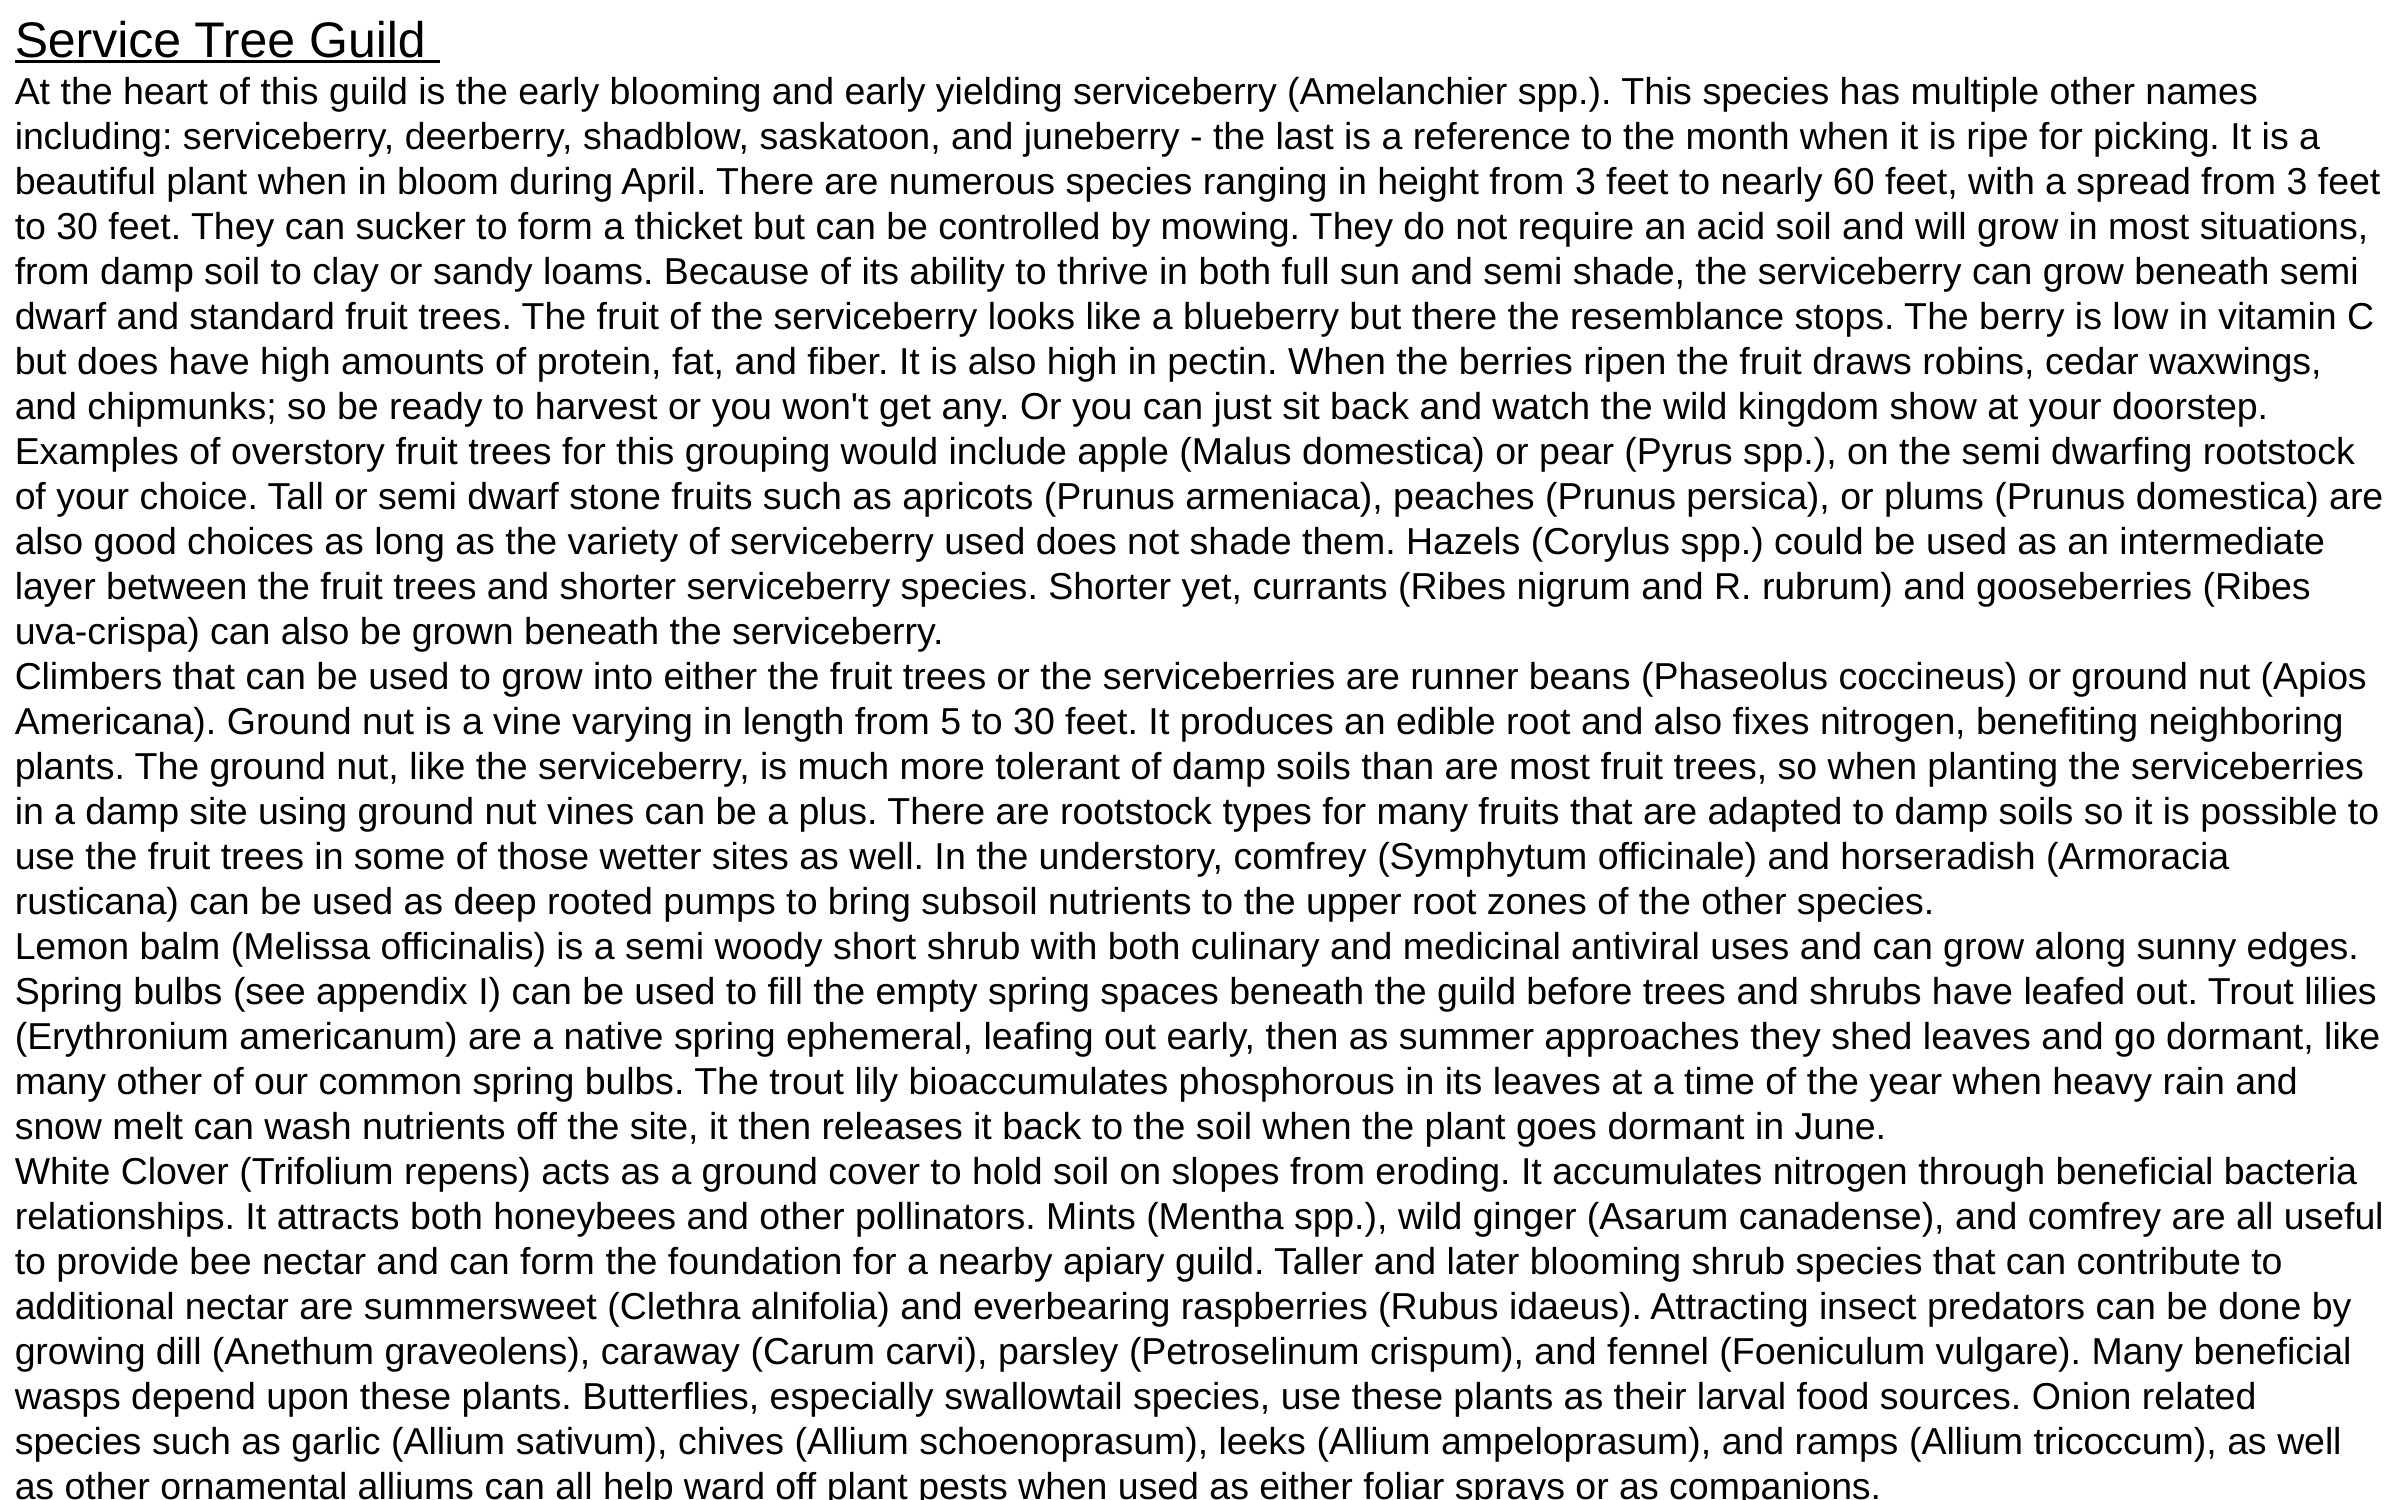

Service Tree Guild
At the heart of this guild is the early blooming and early yielding serviceberry (Amelanchier spp.). This species has multiple other names including: serviceberry, deerberry, shadblow, saskatoon, and juneberry - the last is a reference to the month when it is ripe for picking. It is a beautiful plant when in bloom during April. There are numerous species ranging in height from 3 feet to nearly 60 feet, with a spread from 3 feet to 30 feet. They can sucker to form a thicket but can be controlled by mowing. They do not require an acid soil and will grow in most situations, from damp soil to clay or sandy loams. Because of its ability to thrive in both full sun and semi shade, the serviceberry can grow beneath semi dwarf and standard fruit trees. The fruit of the serviceberry looks like a blueberry but there the resemblance stops. The berry is low in vitamin C but does have high amounts of protein, fat, and fiber. It is also high in pectin. When the berries ripen the fruit draws robins, cedar waxwings, and chipmunks; so be ready to harvest or you won't get any. Or you can just sit back and watch the wild kingdom show at your doorstep. Examples of overstory fruit trees for this grouping would include apple (Malus domestica) or pear (Pyrus spp.), on the semi dwarfing rootstock of your choice. Tall or semi dwarf stone fruits such as apricots (Prunus armeniaca), peaches (Prunus persica), or plums (Prunus domestica) are also good choices as long as the variety of serviceberry used does not shade them. Hazels (Corylus spp.) could be used as an intermediate layer between the fruit trees and shorter serviceberry species. Shorter yet, currants (Ribes nigrum and R. rubrum) and gooseberries (Ribes uva-crispa) can also be grown beneath the serviceberry.
Climbers that can be used to grow into either the fruit trees or the serviceberries are runner beans (Phaseolus coccineus) or ground nut (Apios Americana). Ground nut is a vine varying in length from 5 to 30 feet. It produces an edible root and also fixes nitrogen, benefiting neighboring plants. The ground nut, like the serviceberry, is much more tolerant of damp soils than are most fruit trees, so when planting the serviceberries in a damp site using ground nut vines can be a plus. There are rootstock types for many fruits that are adapted to damp soils so it is possible to use the fruit trees in some of those wetter sites as well. In the understory, comfrey (Symphytum officinale) and horseradish (Armoracia rusticana) can be used as deep rooted pumps to bring subsoil nutrients to the upper root zones of the other species.
Lemon balm (Melissa officinalis) is a semi woody short shrub with both culinary and medicinal antiviral uses and can grow along sunny edges. Spring bulbs (see appendix I) can be used to fill the empty spring spaces beneath the guild before trees and shrubs have leafed out. Trout lilies (Erythronium americanum) are a native spring ephemeral, leafing out early, then as summer approaches they shed leaves and go dormant, like many other of our common spring bulbs. The trout lily bioaccumulates phosphorous in its leaves at a time of the year when heavy rain and snow melt can wash nutrients off the site, it then releases it back to the soil when the plant goes dormant in June.
White Clover (Trifolium repens) acts as a ground cover to hold soil on slopes from eroding. It accumulates nitrogen through beneficial bacteria relationships. It attracts both honeybees and other pollinators. Mints (Mentha spp.), wild ginger (Asarum canadense), and comfrey are all useful to provide bee nectar and can form the foundation for a nearby apiary guild. Taller and later blooming shrub species that can contribute to additional nectar are summersweet (Clethra alnifolia) and everbearing raspberries (Rubus idaeus). Attracting insect predators can be done by growing dill (Anethum graveolens), caraway (Carum carvi), parsley (Petroselinum crispum), and fennel (Foeniculum vulgare). Many beneficial wasps depend upon these plants. Butterflies, especially swallowtail species, use these plants as their larval food sources. Onion related species such as garlic (Allium sativum), chives (Allium schoenoprasum), leeks (Allium ampeloprasum), and ramps (Allium tricoccum), as well as other ornamental alliums can all help ward off plant pests when used as either foliar sprays or as companions.